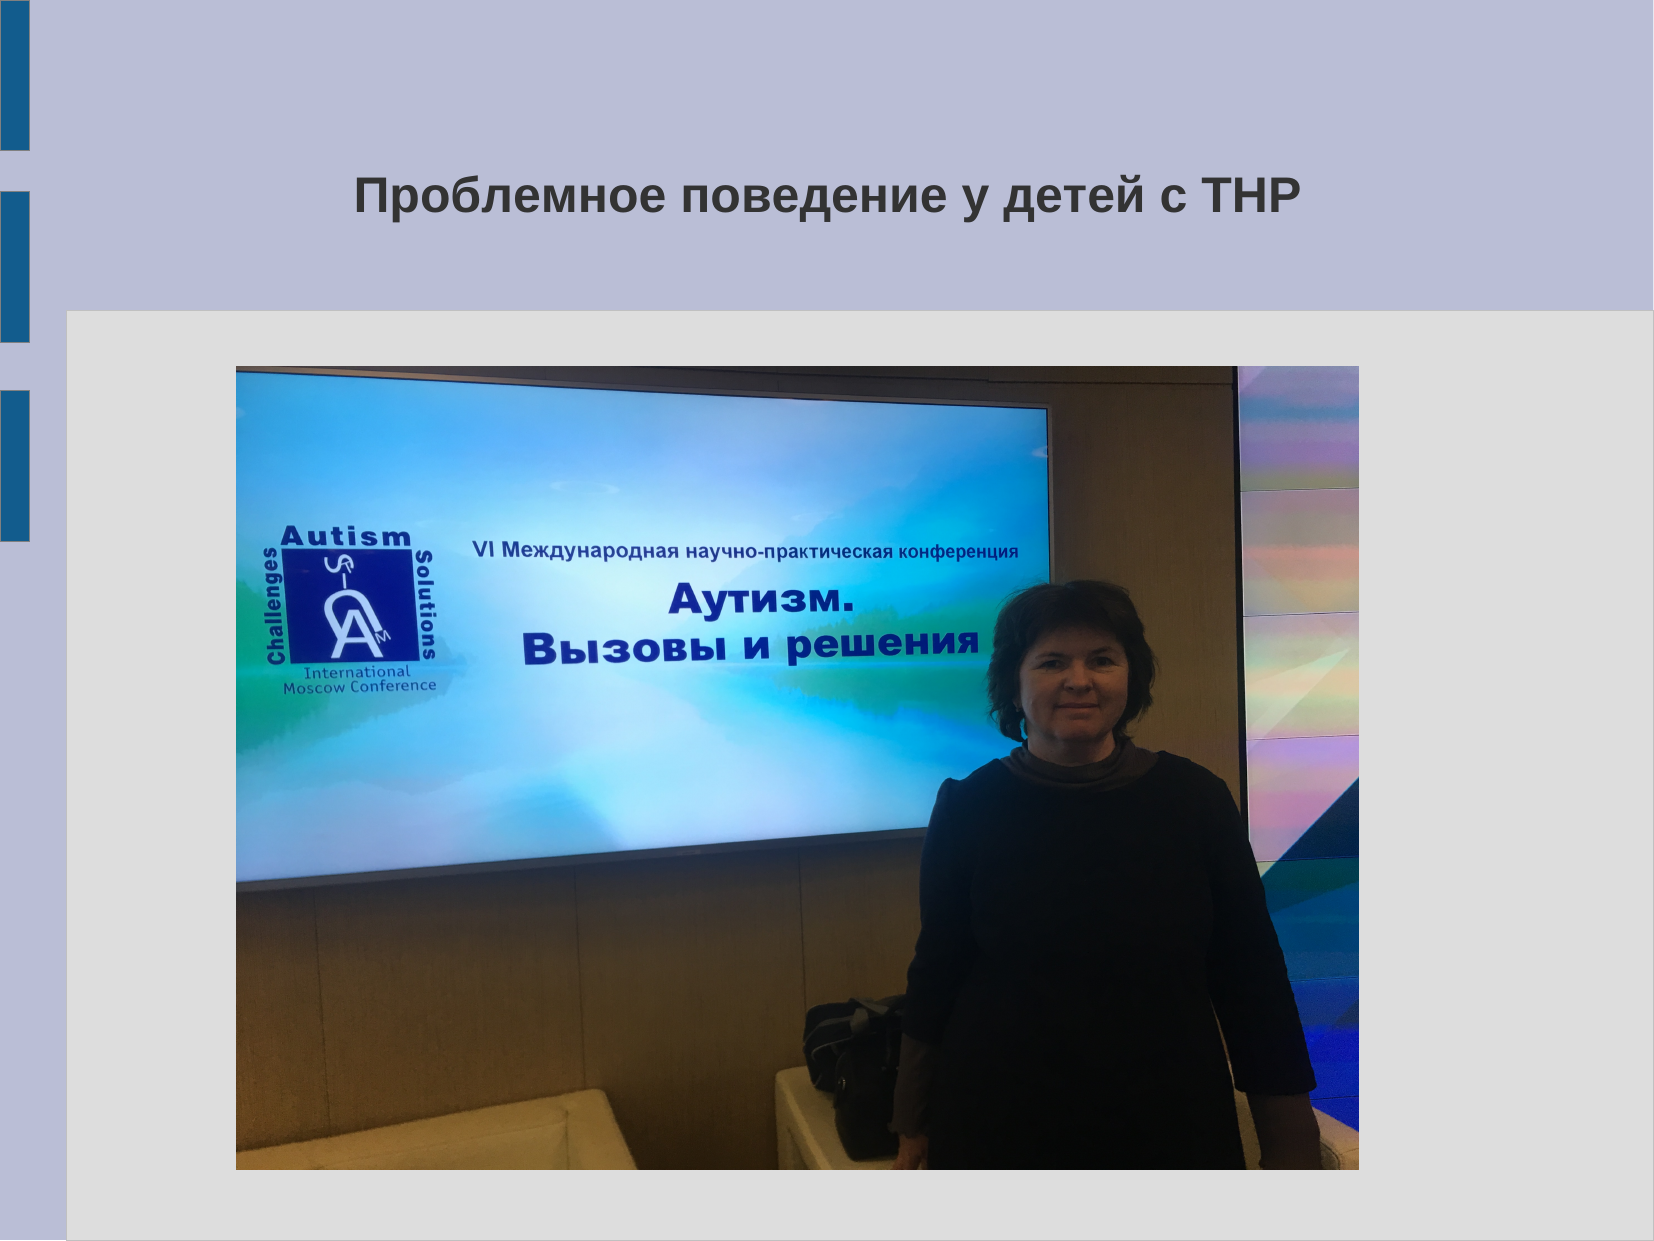

# Проблемное поведение у детей с ТНР